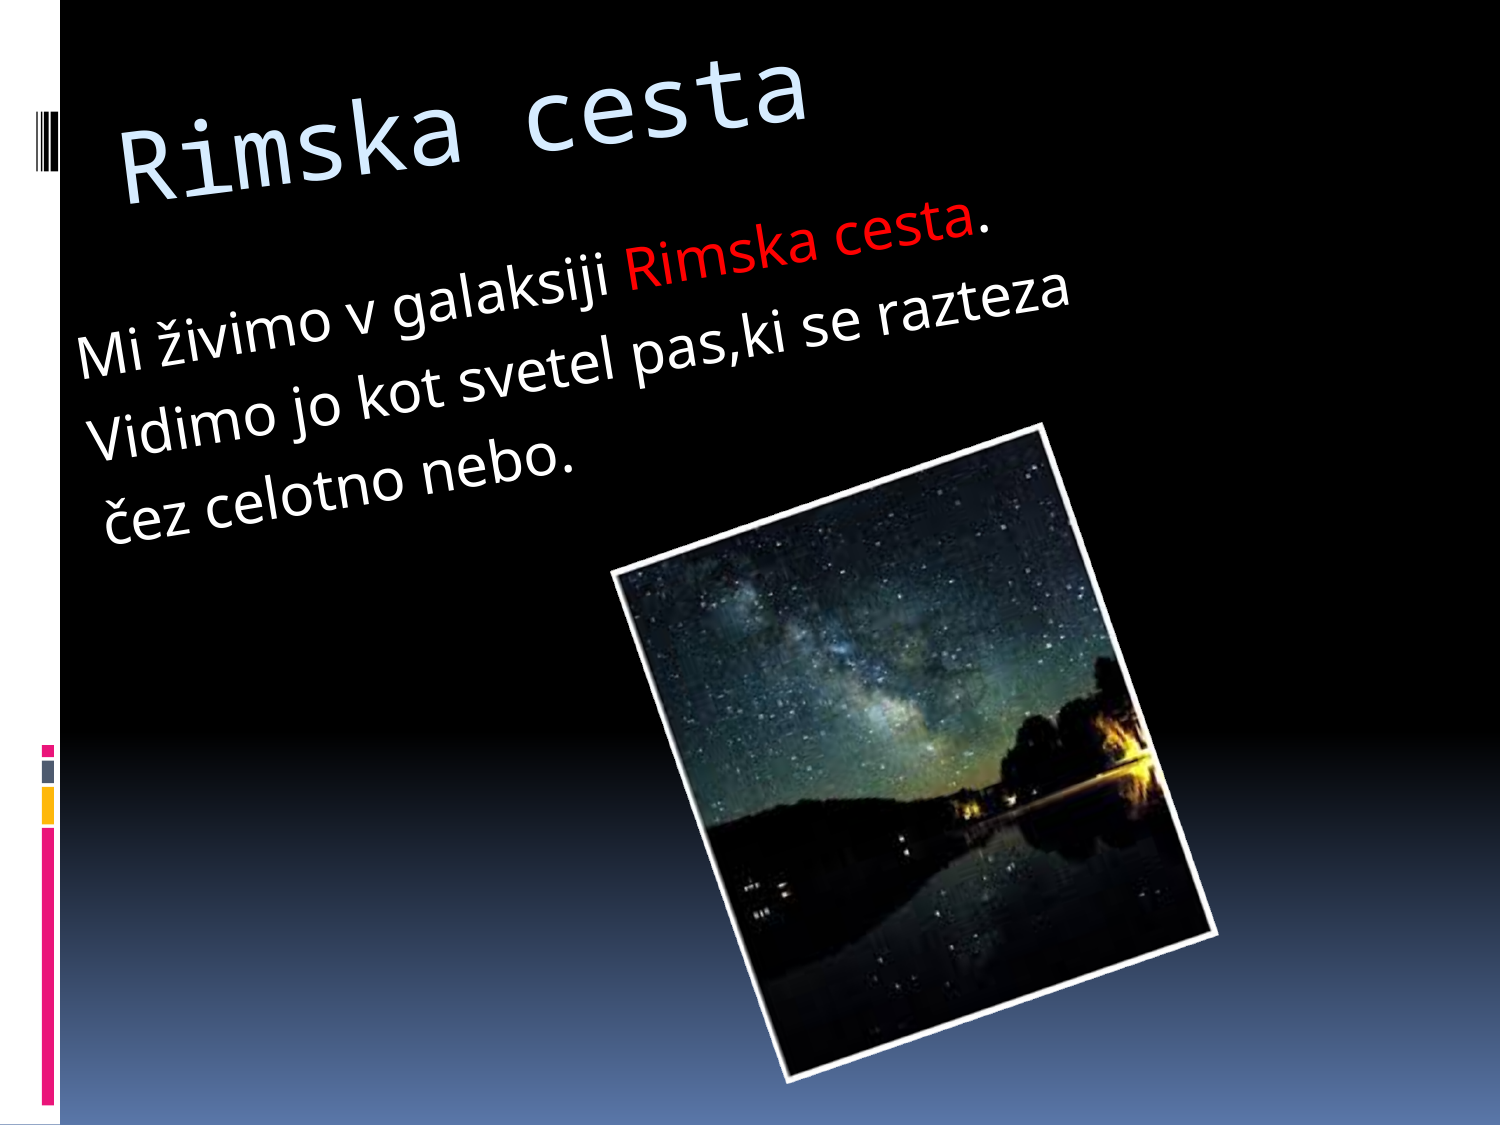

Rimska cesta
# Mi živimo v galaksiji Rimska cesta.
Vidimo jo kot svetel pas,ki se razteza
čez celotno nebo.